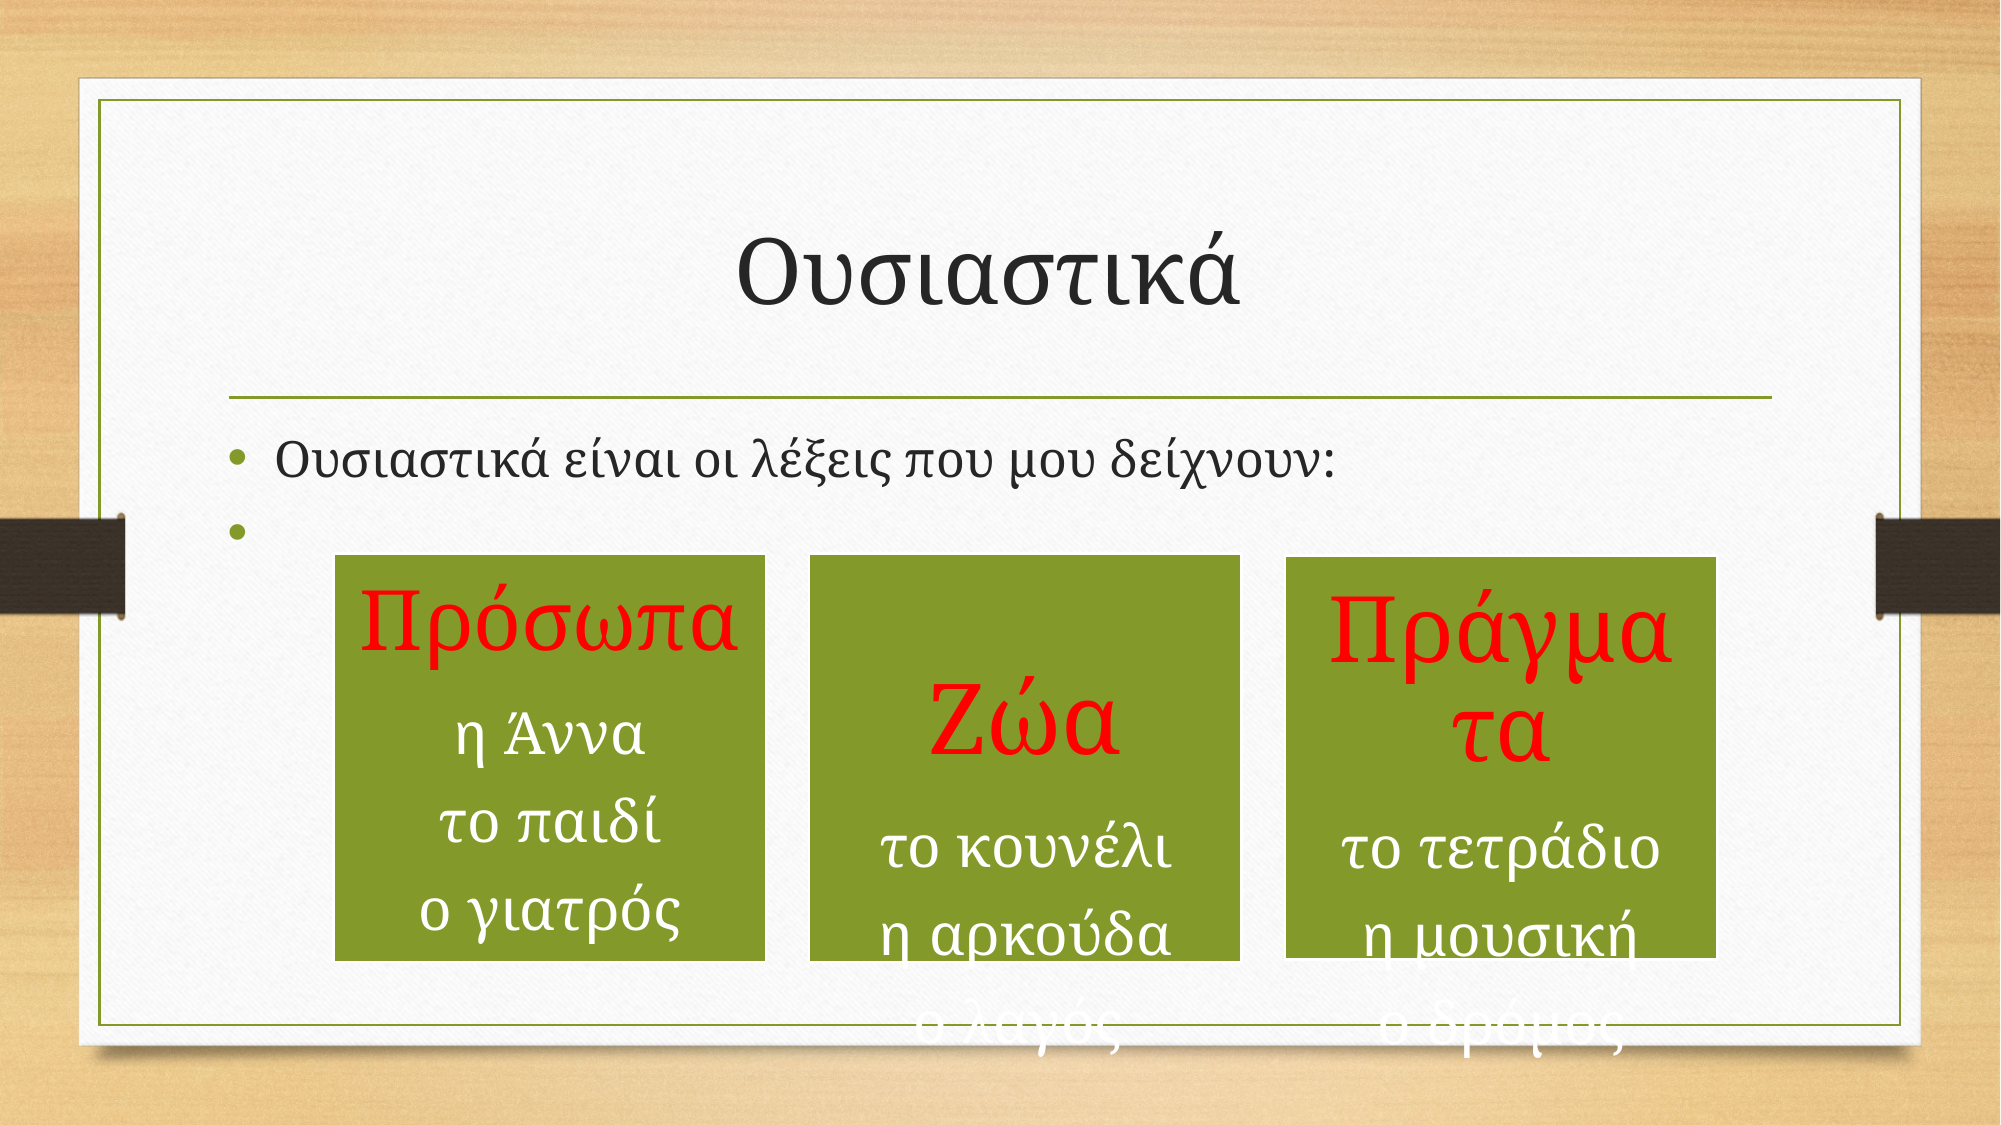

# Ουσιαστικά
Ουσιαστικά είναι οι λέξεις που μου δείχνουν:
Πρόσωπα
η Άννα
το παιδί
ο γιατρός
Ζώα
το κουνέλι
η αρκούδα
ο λαγός
Πράγματα
το τετράδιο
η μουσική
ο δρόμος